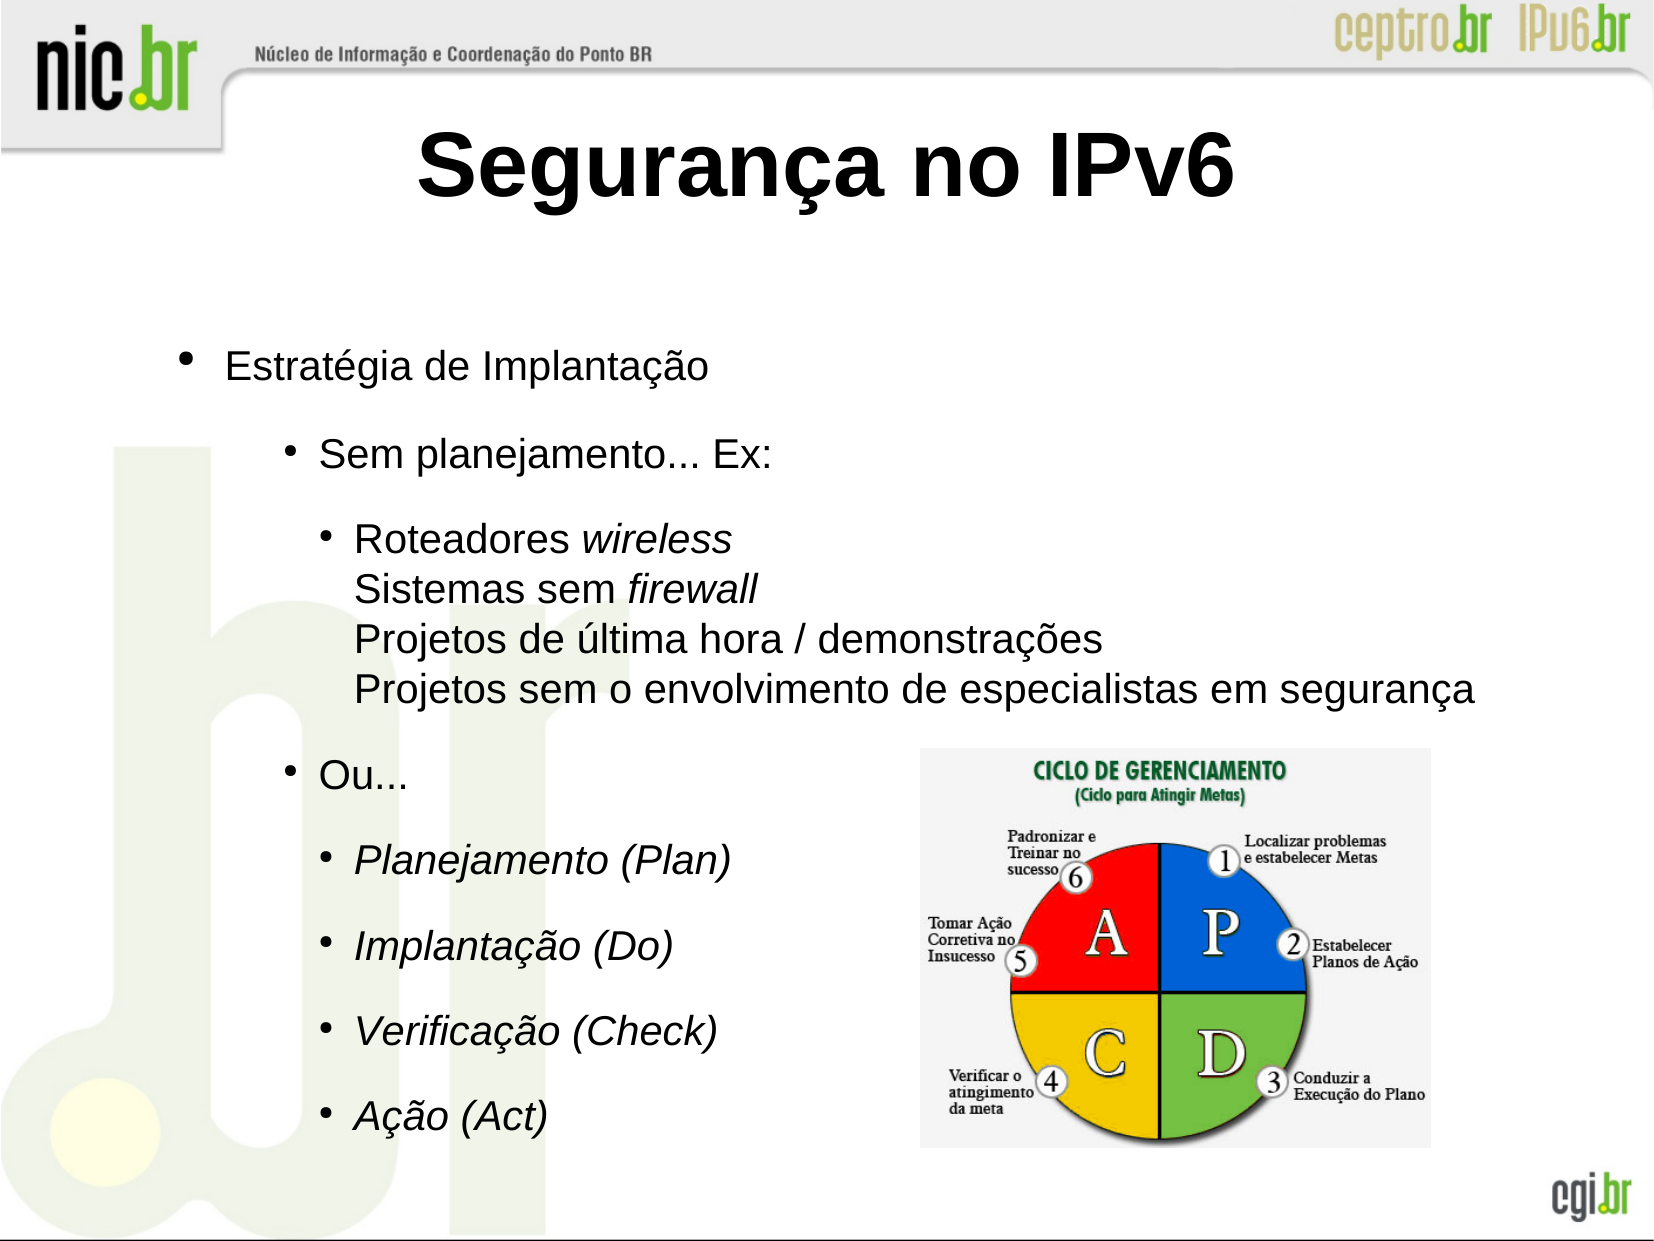

Segurança no IPv6
 Estratégia de Implantação
Sem planejamento... Ex:
Roteadores wireless
Sistemas sem firewall
Projetos de última hora / demonstrações
Projetos sem o envolvimento de especialistas em segurança
Ou...
Planejamento (Plan)‏
Implantação (Do)‏
Verificação (Check)‏
Ação (Act)‏